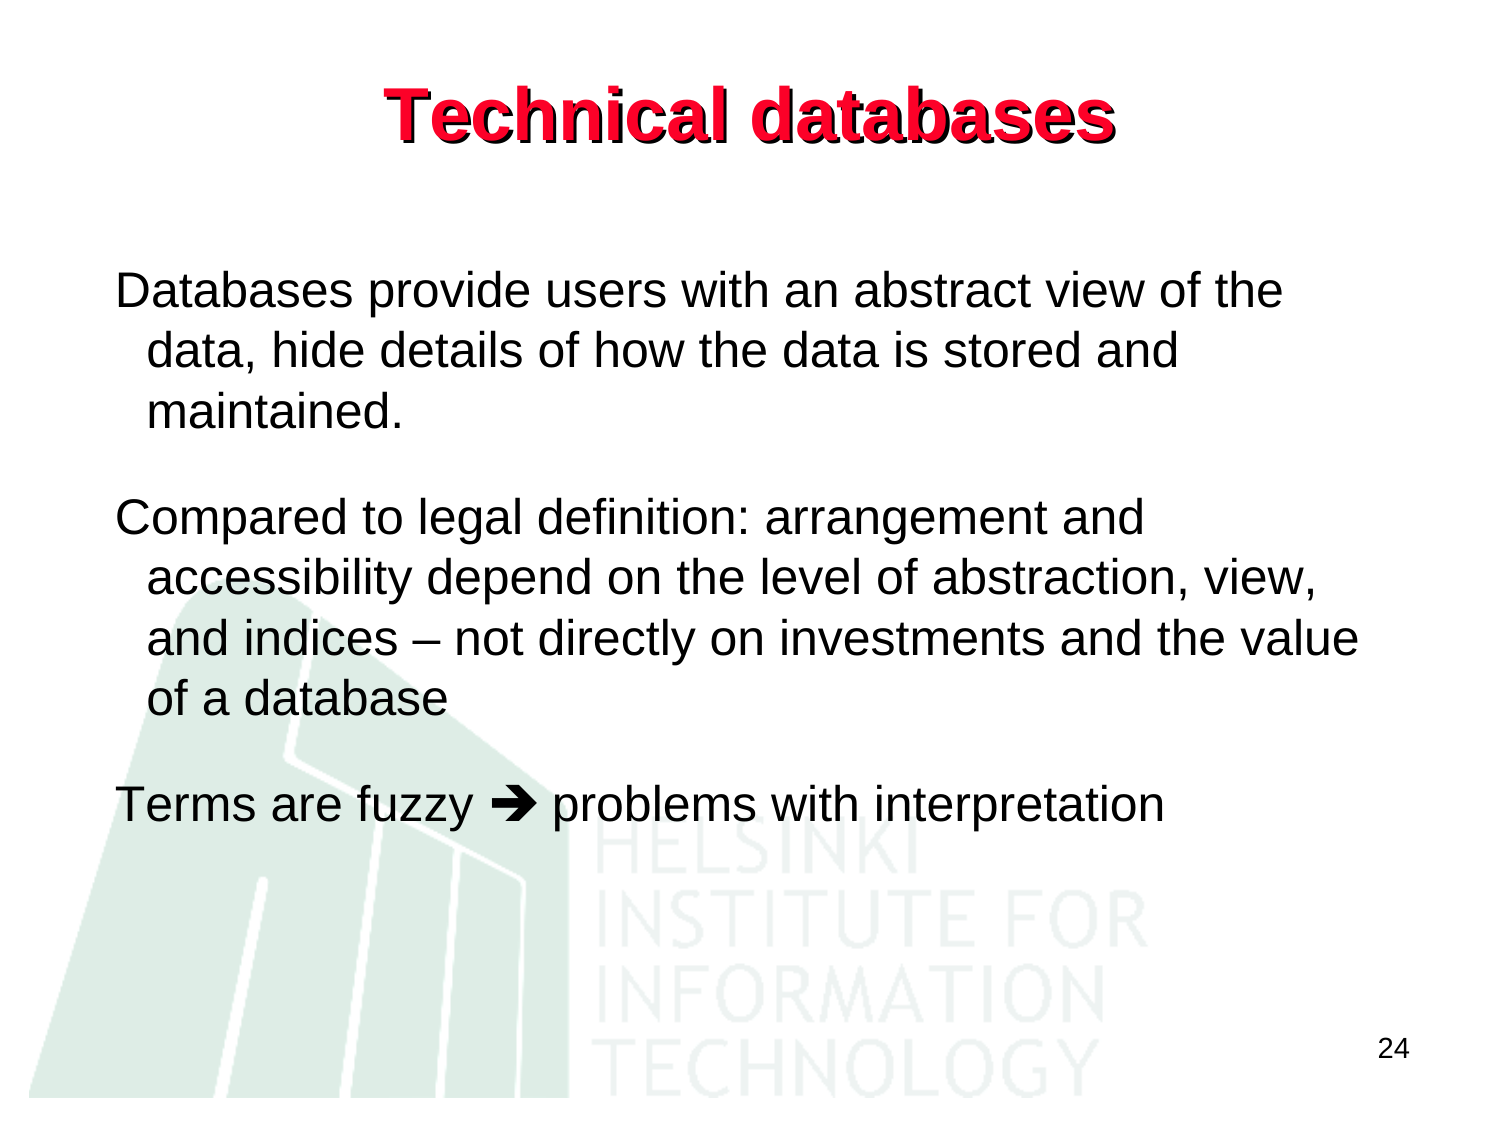

# Technical databases
Databases provide users with an abstract view of the data, hide details of how the data is stored and maintained.
Compared to legal definition: arrangement and accessibility depend on the level of abstraction, view, and indices – not directly on investments and the value of a database
Terms are fuzzy  problems with interpretation
24